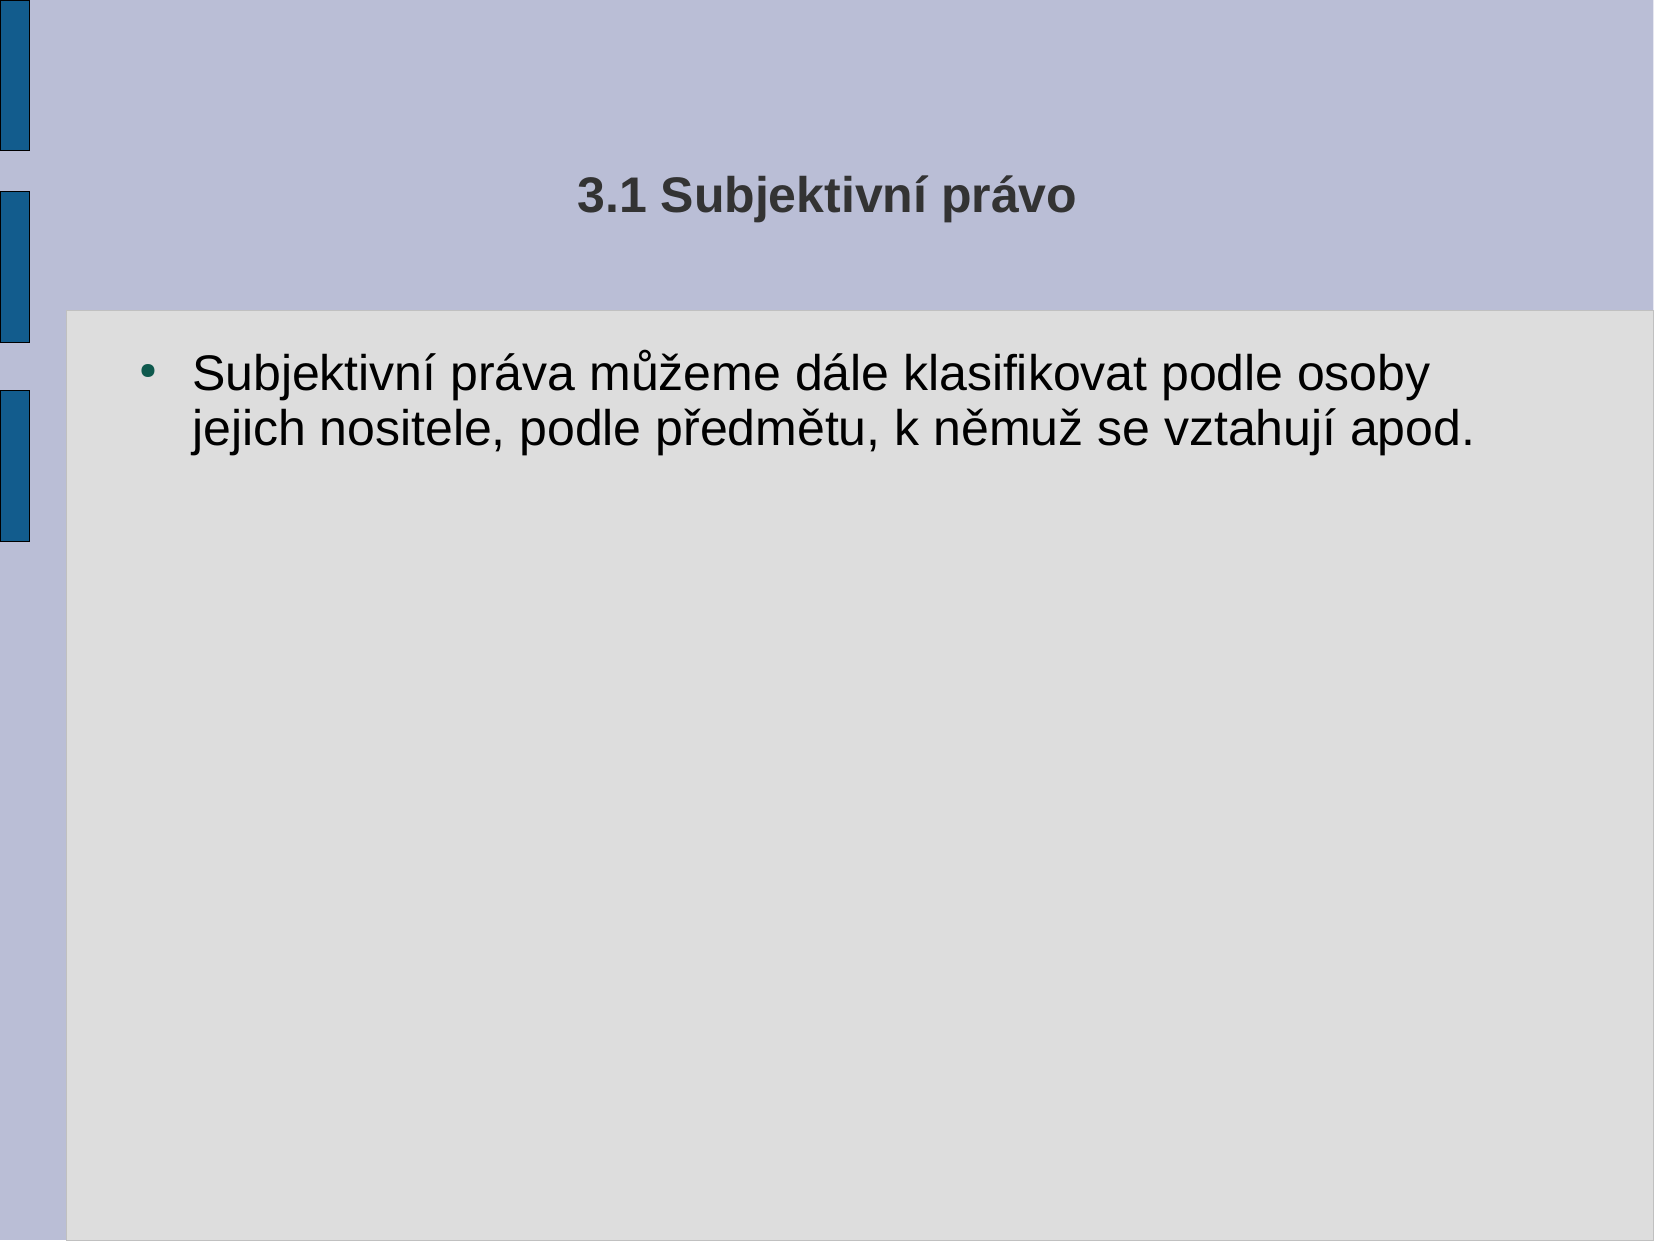

# 3.1 Subjektivní právo
Subjektivní práva můžeme dále klasifikovat podle osoby jejich nositele, podle předmětu, k němuž se vztahují apod.